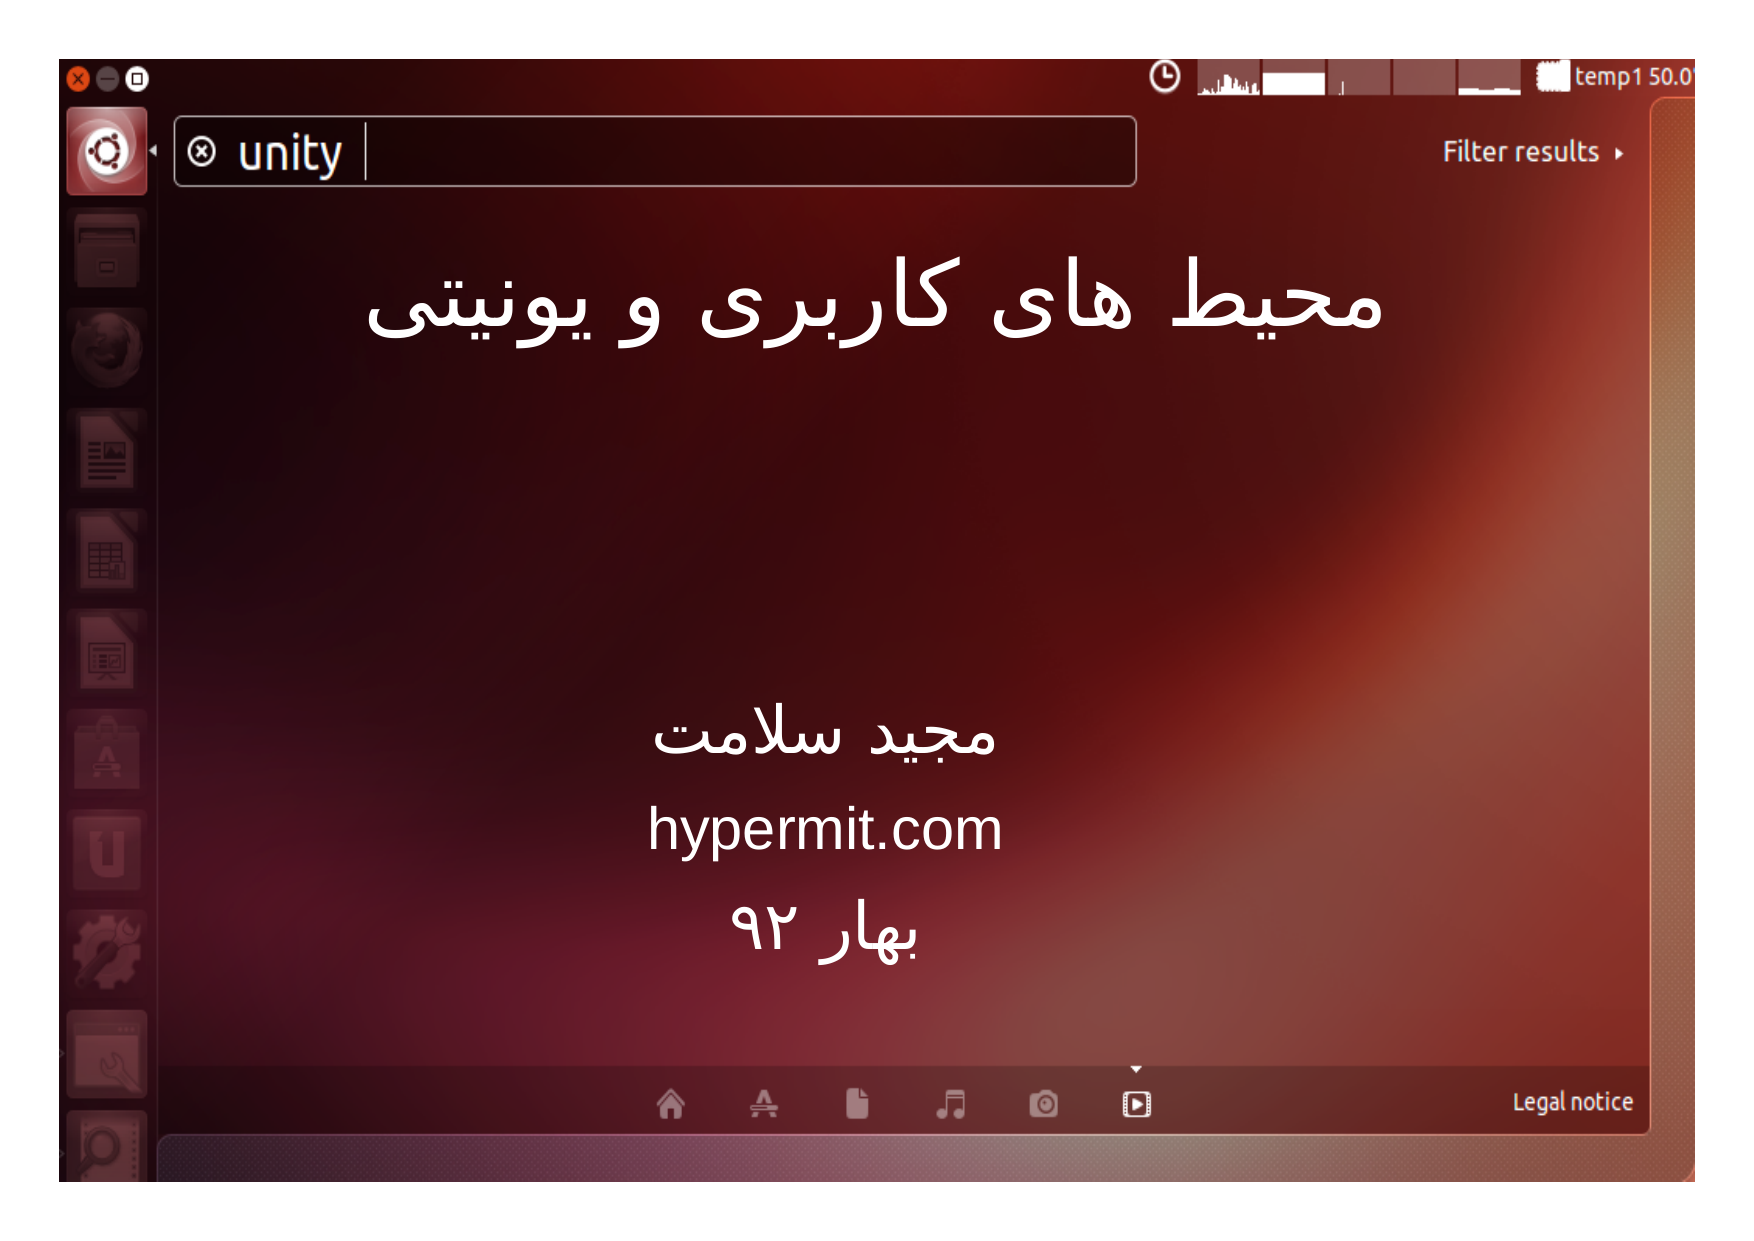

# محیط های کاربری و یونیتی
مجید سلامت
hypermit.com
بهار ۹۲